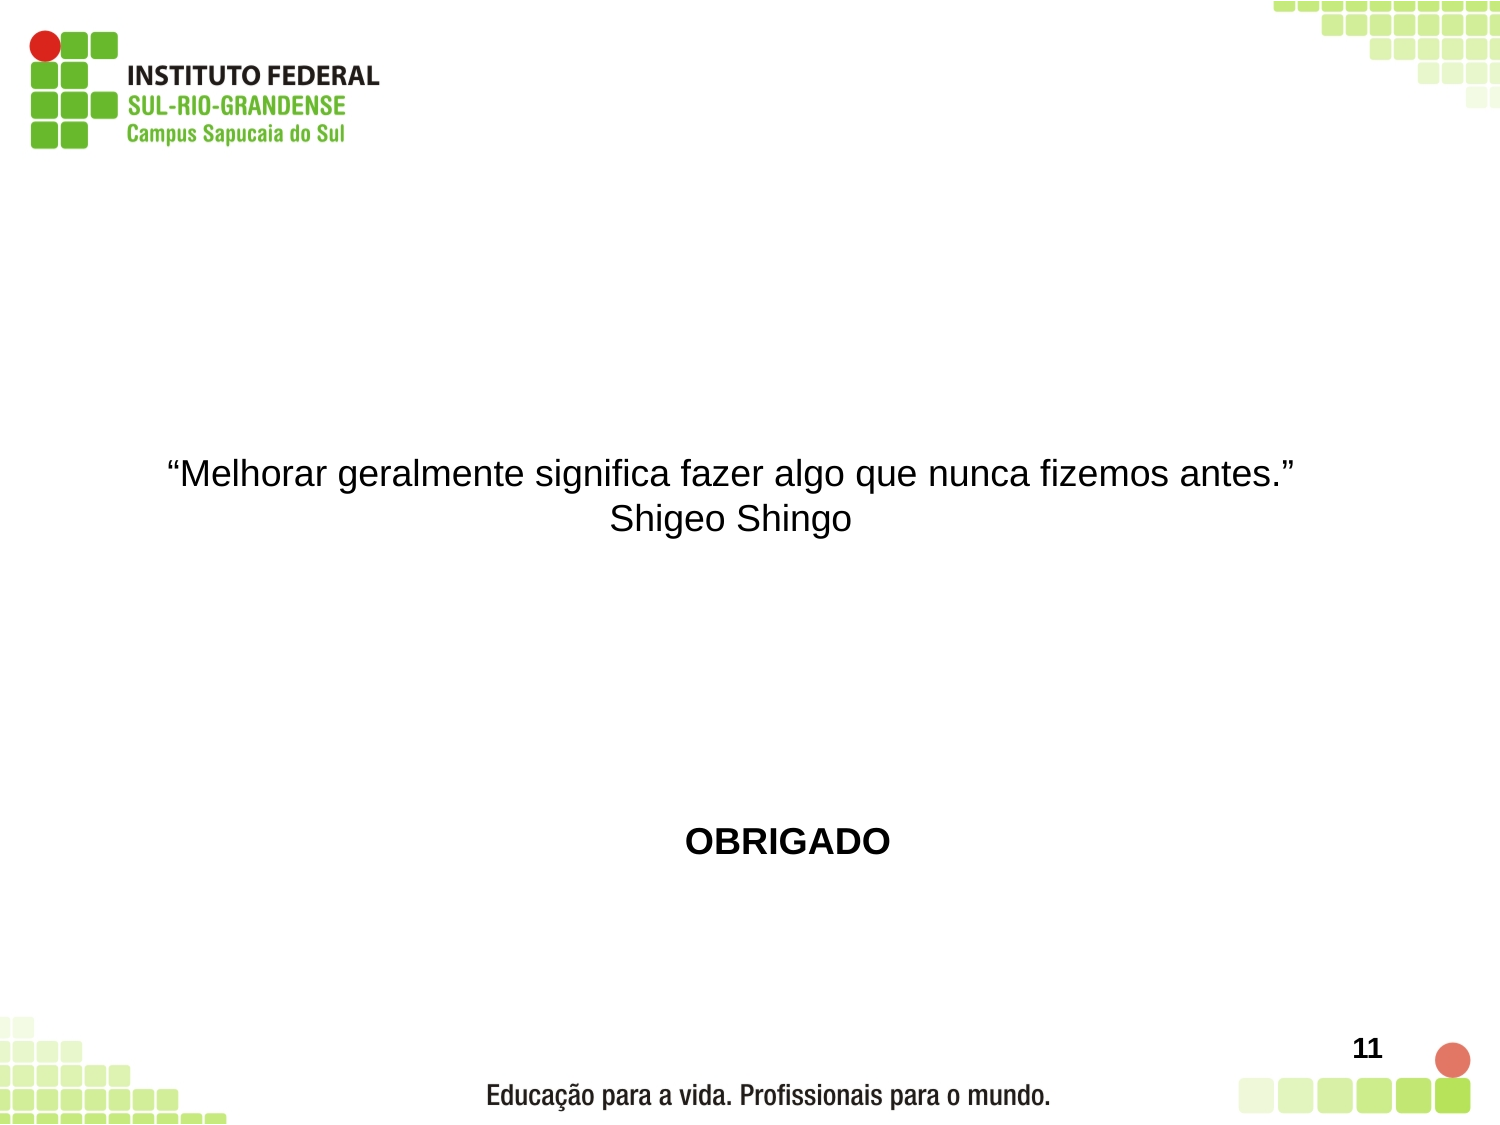

“Melhorar geralmente significa fazer algo que nunca fizemos antes.”
Shigeo Shingo
OBRIGADO